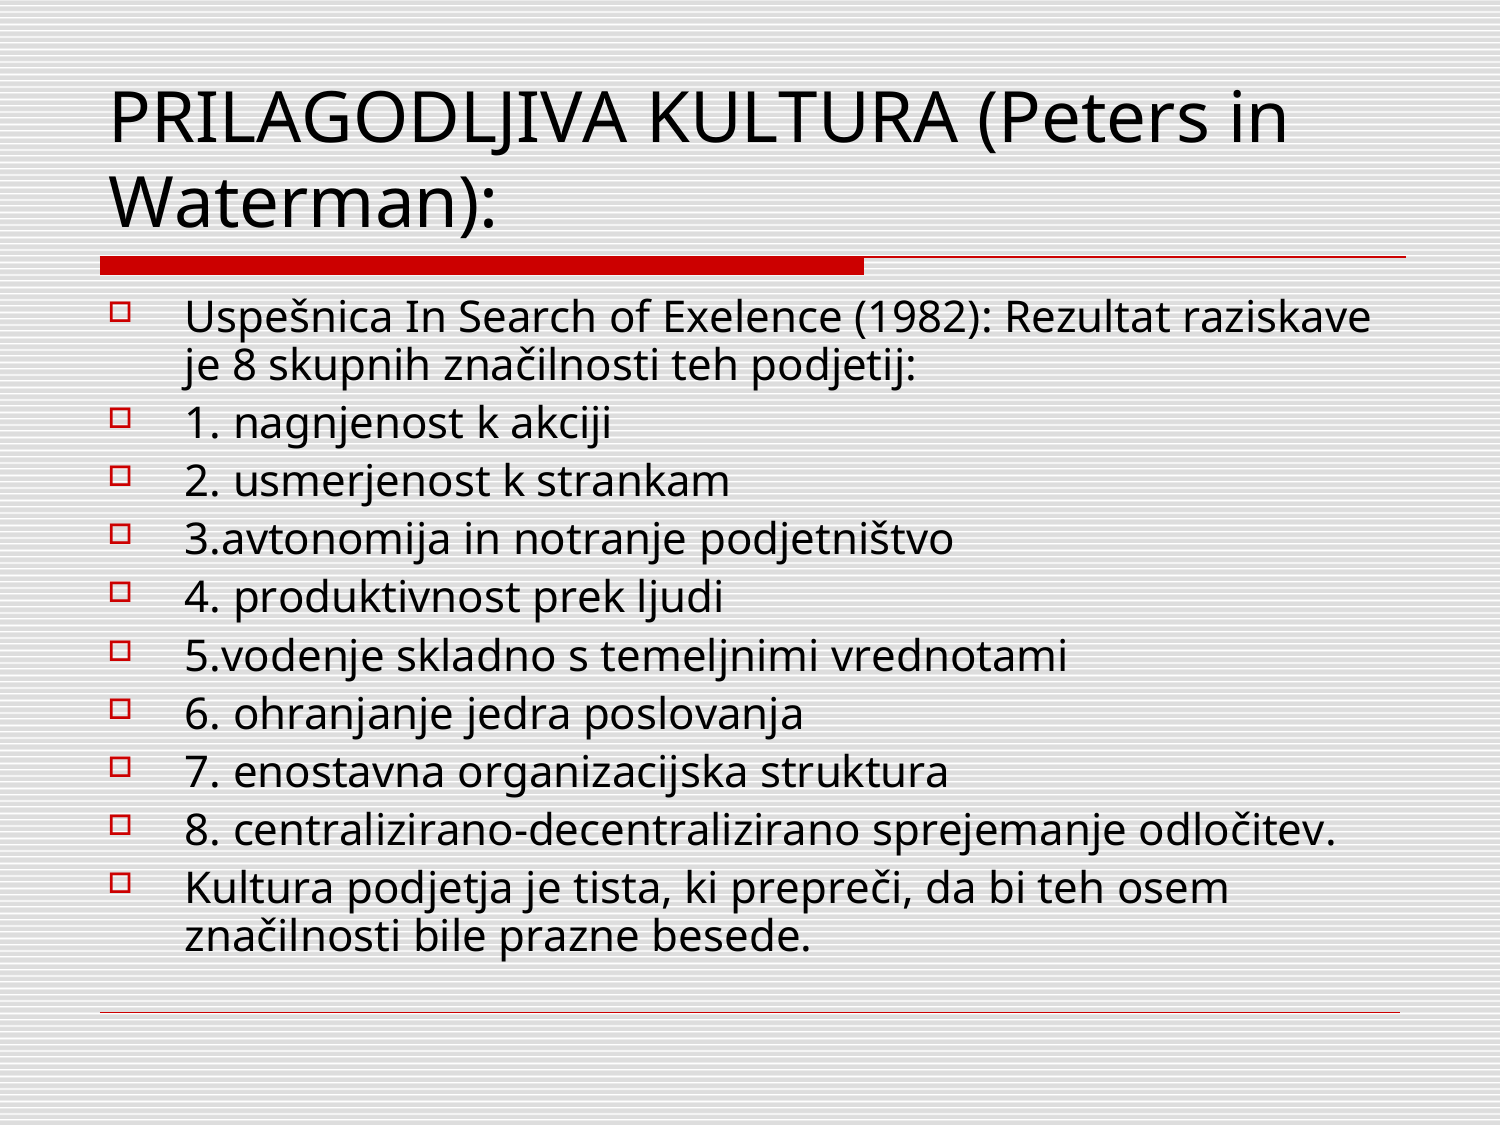

# PRILAGODLJIVA KULTURA (Peters in Waterman):
Uspešnica In Search of Exelence (1982): Rezultat raziskave je 8 skupnih značilnosti teh podjetij:
1. nagnjenost k akciji
2. usmerjenost k strankam
3.avtonomija in notranje podjetništvo
4. produktivnost prek ljudi
5.vodenje skladno s temeljnimi vrednotami
6. ohranjanje jedra poslovanja
7. enostavna organizacijska struktura
8. centralizirano-decentralizirano sprejemanje odločitev.
Kultura podjetja je tista, ki prepreči, da bi teh osem značilnosti bile prazne besede.